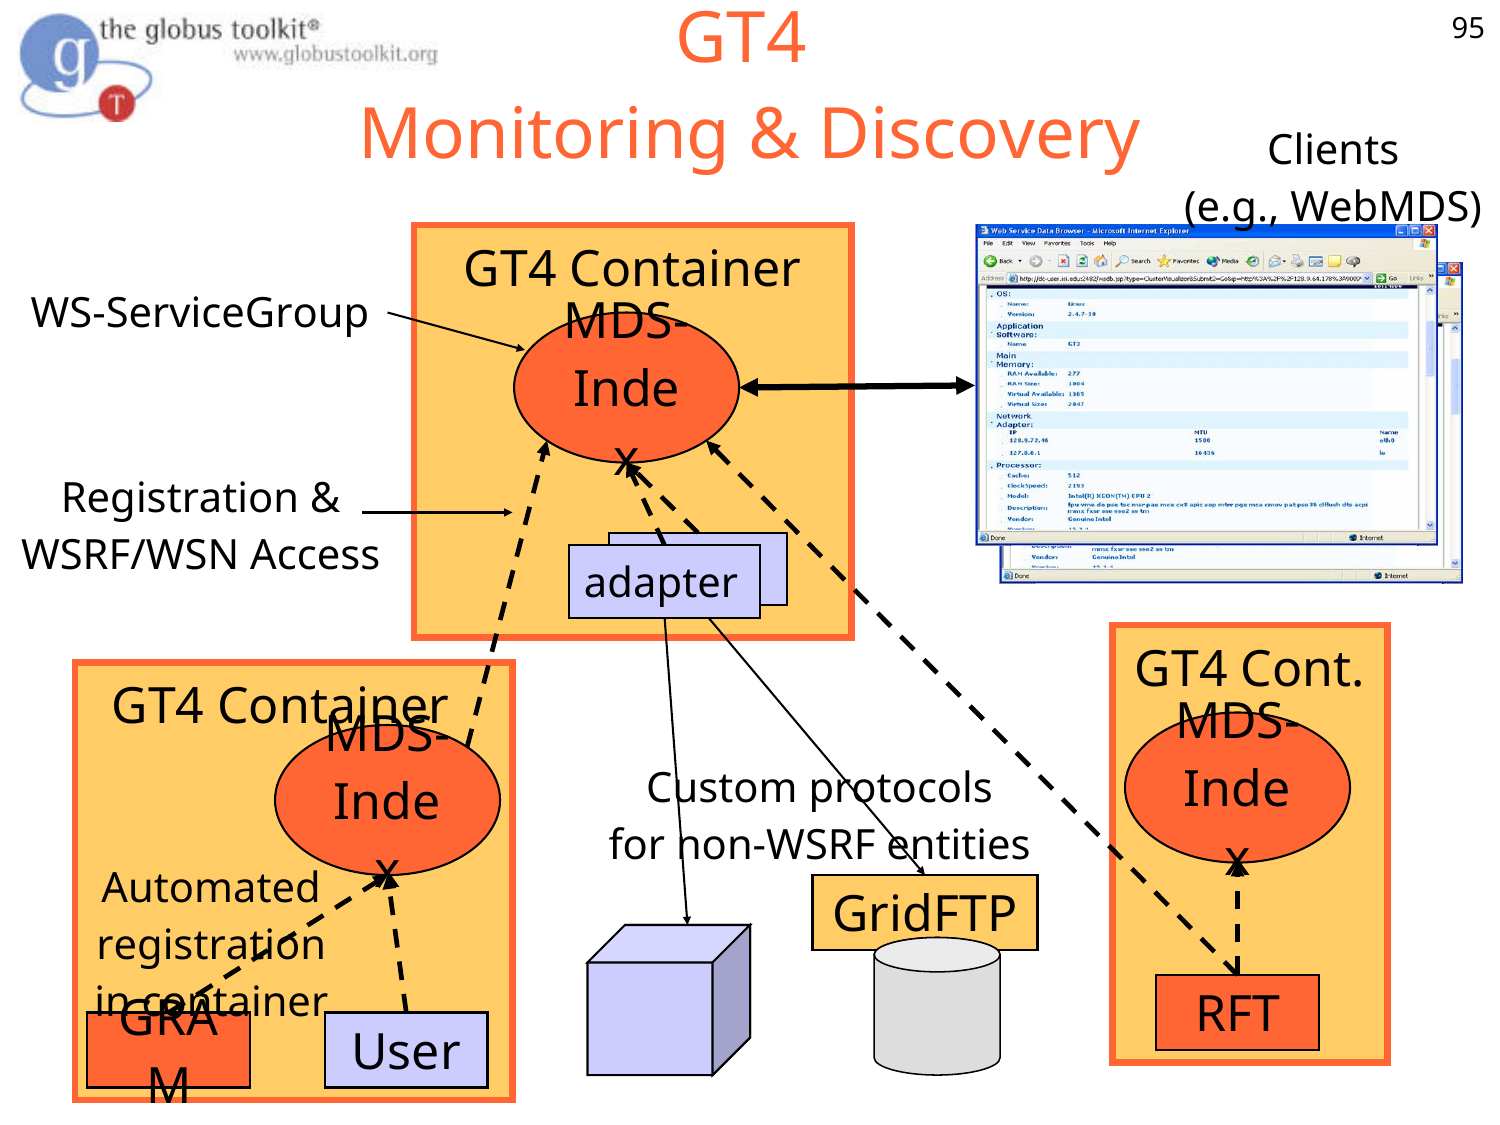

# GT4 Monitoring & Discovery
95
Clients
(e.g., WebMDS)
GT4 Container
WS-ServiceGroup
MDS-
Index
Registration &
WSRF/WSN Access
adapter
GT4 Cont.
GT4 Container
MDS-
Index
MDS-
Index
Custom protocols
for non-WSRF entities
Automated
registration
in container
GridFTP
RFT
GRAM
User